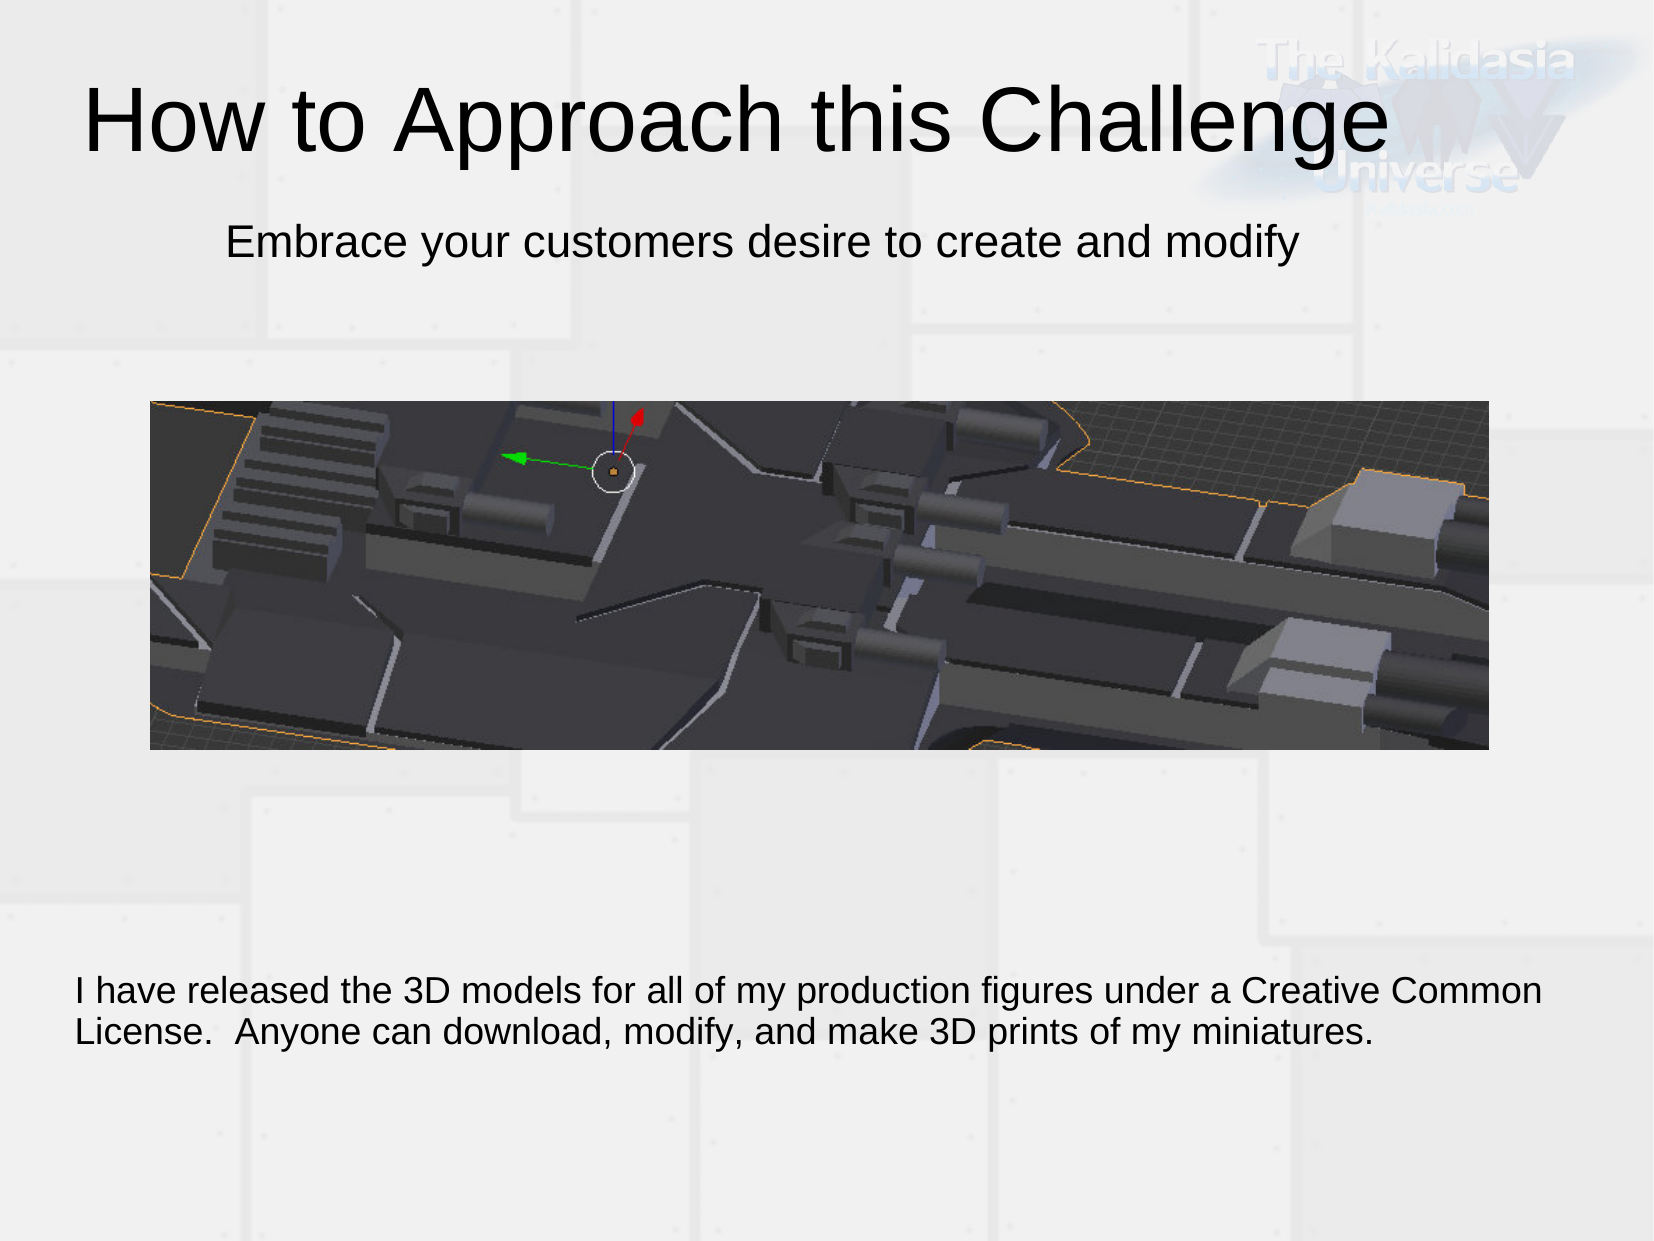

# How to Approach this Challenge
Embrace your customers desire to create and modify
I have released the 3D models for all of my production figures under a Creative Common License. Anyone can download, modify, and make 3D prints of my miniatures.